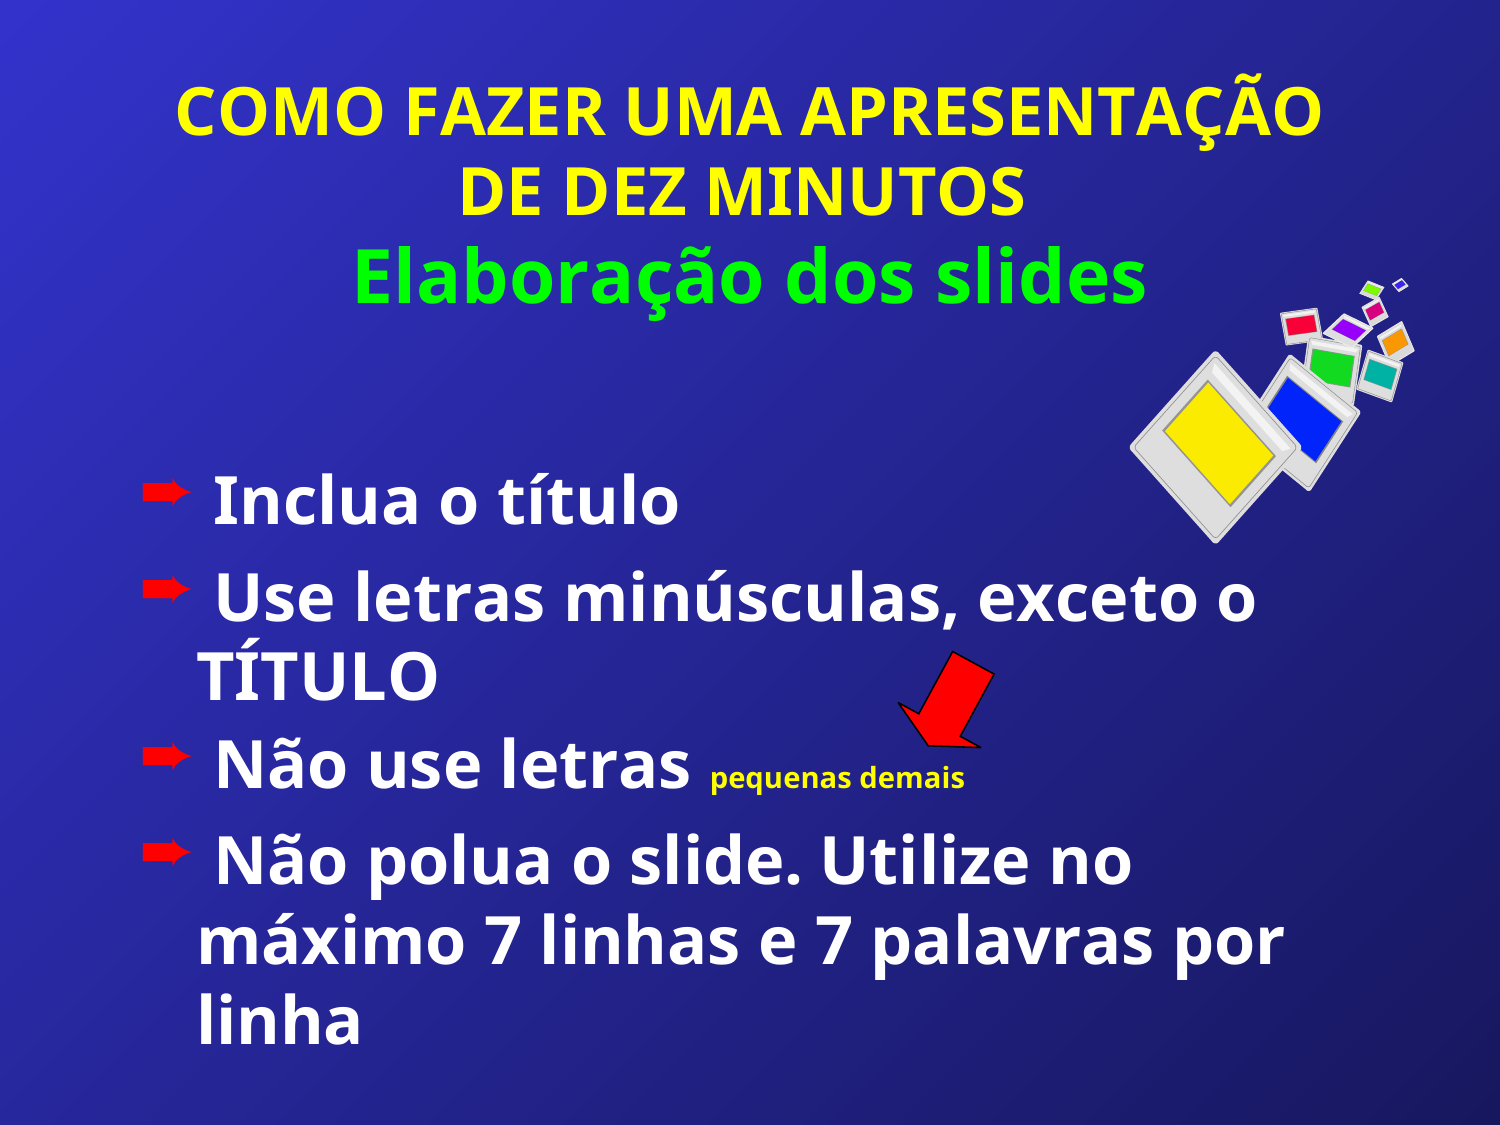

# COMO FAZER UMA APRESENTAÇÃO DE DEZ MINUTOS Elaboração dos slides
 Inclua o título
 Use letras minúsculas, exceto o TÍTULO
 Não use letras pequenas demais
 Não polua o slide. Utilize no máximo 7 linhas e 7 palavras por linha